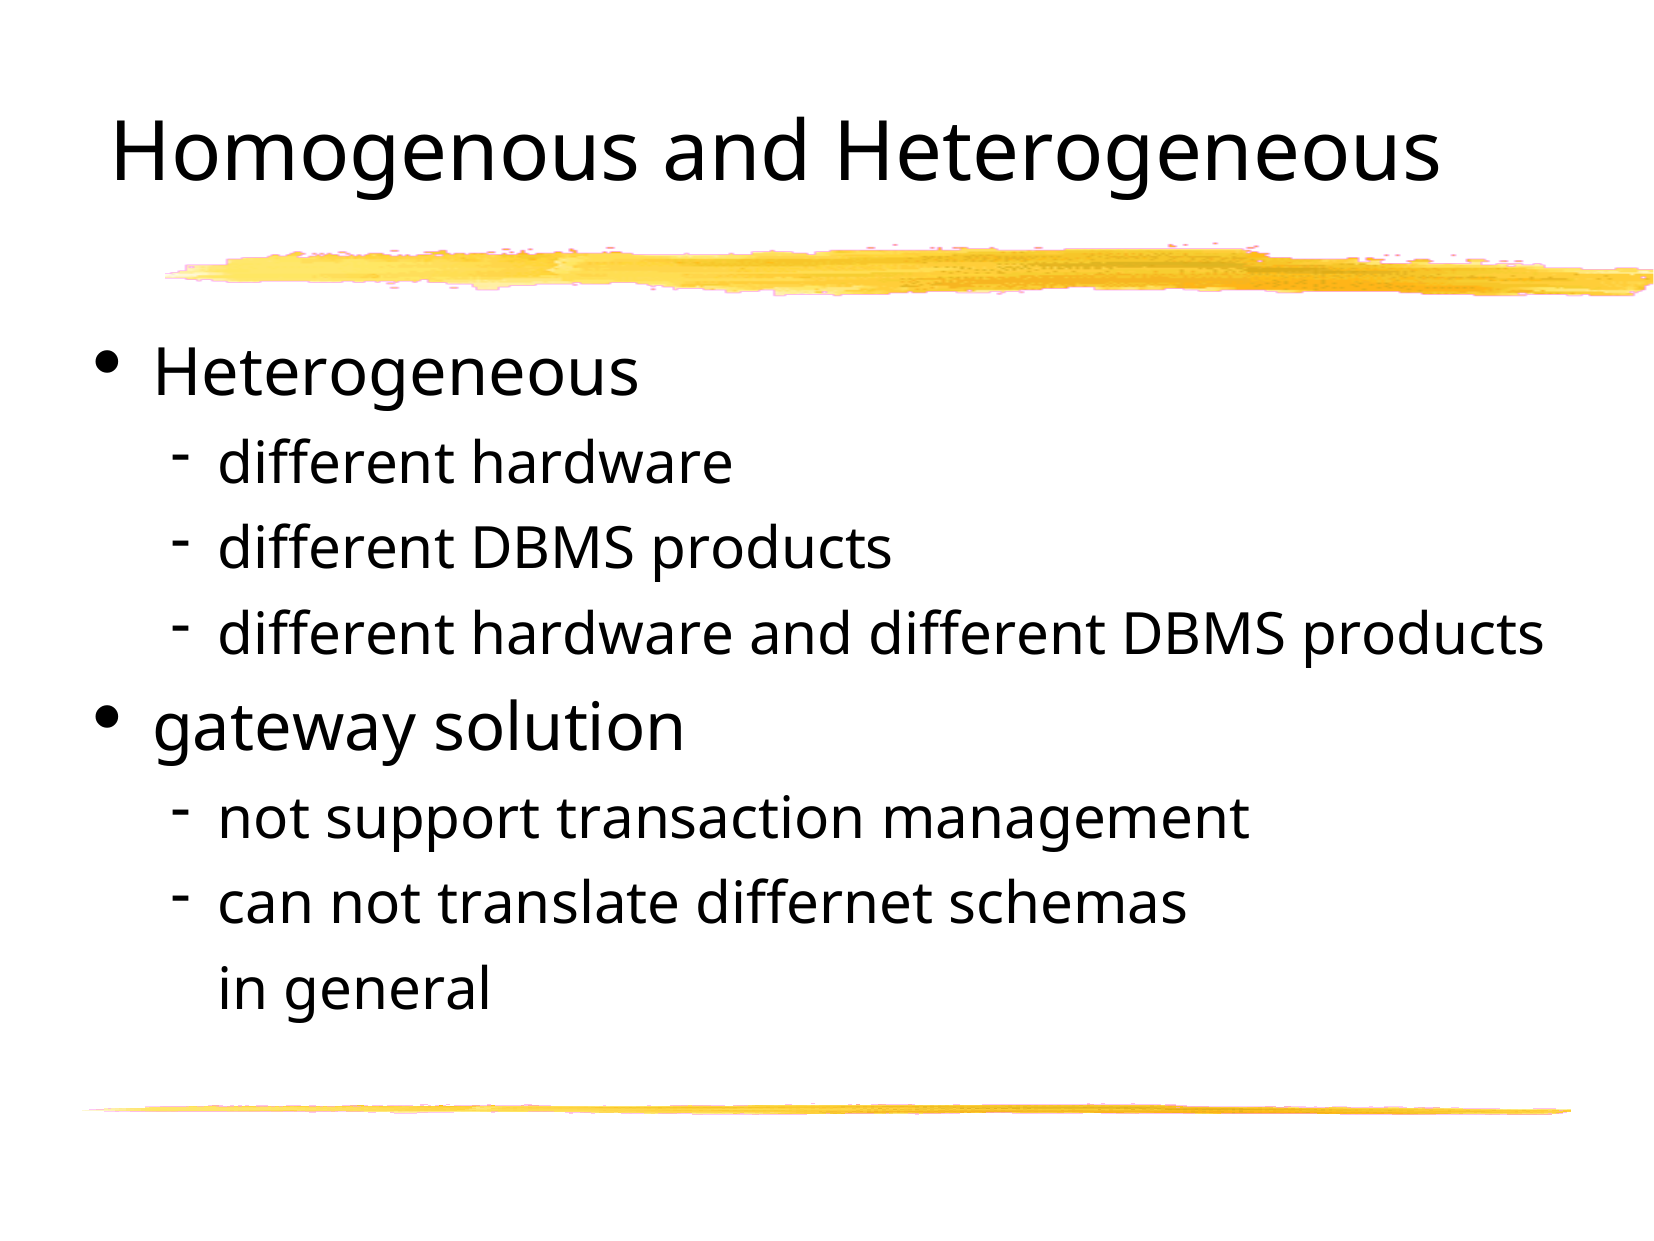

# Homogenous and Heterogeneous
Heterogeneous
different hardware
different DBMS products
different hardware and different DBMS products
gateway solution
not support transaction management
can not translate differnet schemas
in general